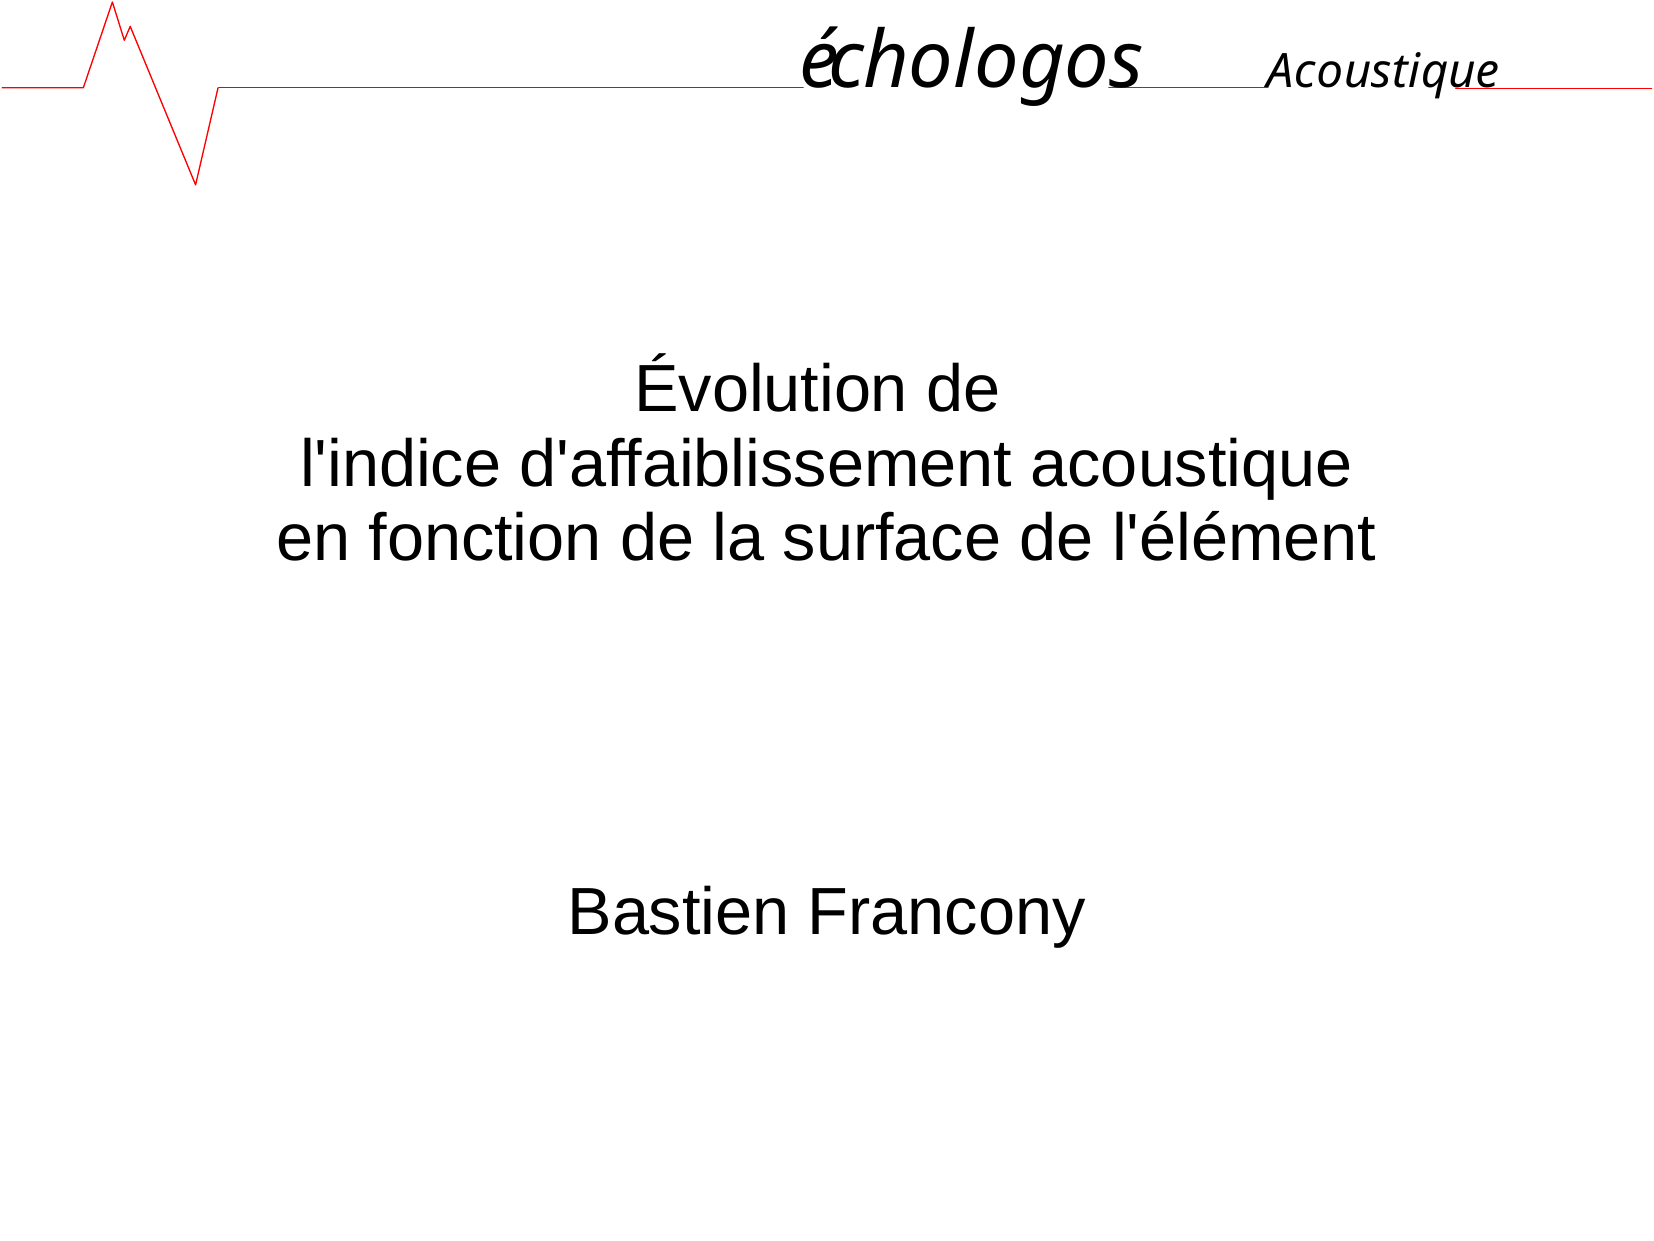

# Évolution de
l'indice d'affaiblissement acoustique
en fonction de la surface de l'élément
Bastien Francony